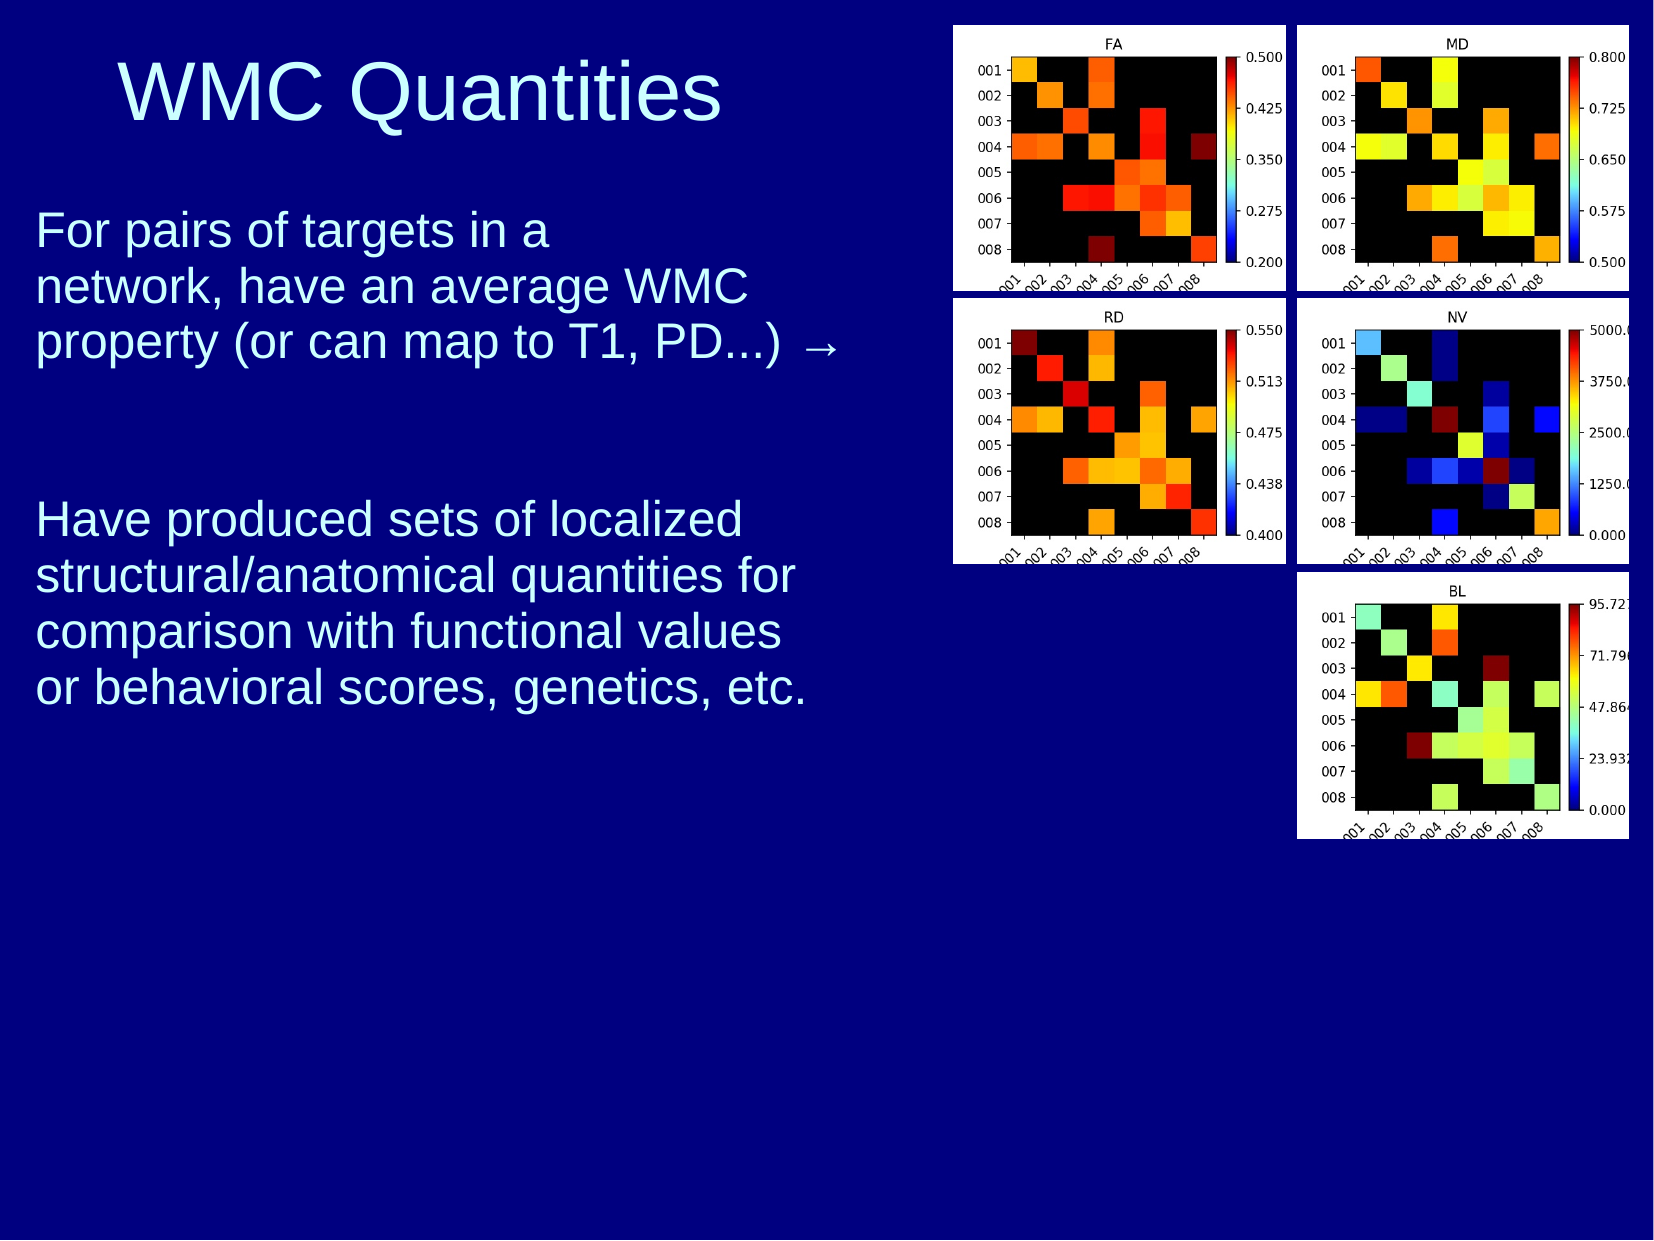

# WMC Quantities
For pairs of targets in a
network, have an average WMC
property (or can map to T1, PD...) →
Have produced sets of localized
structural/anatomical quantities for
comparison with functional values
or behavioral scores, genetics, etc.